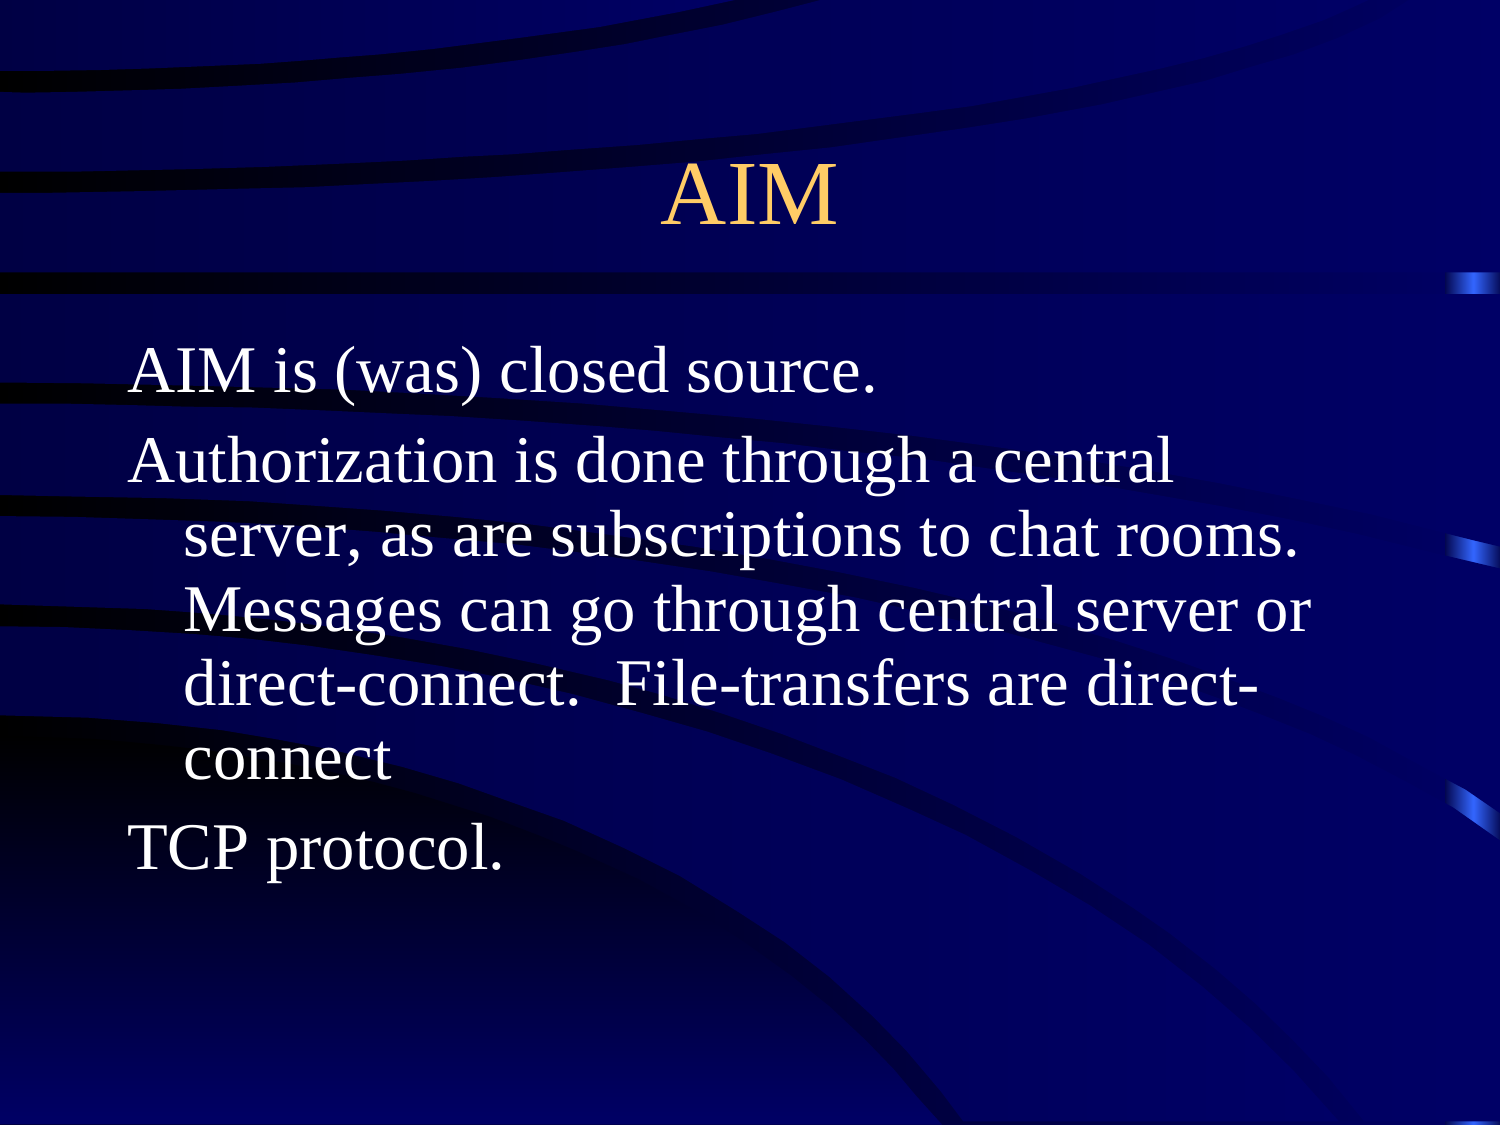

# AIM
AIM is (was) closed source.
Authorization is done through a central server, as are subscriptions to chat rooms. Messages can go through central server or direct-connect. File-transfers are direct-connect
TCP protocol.